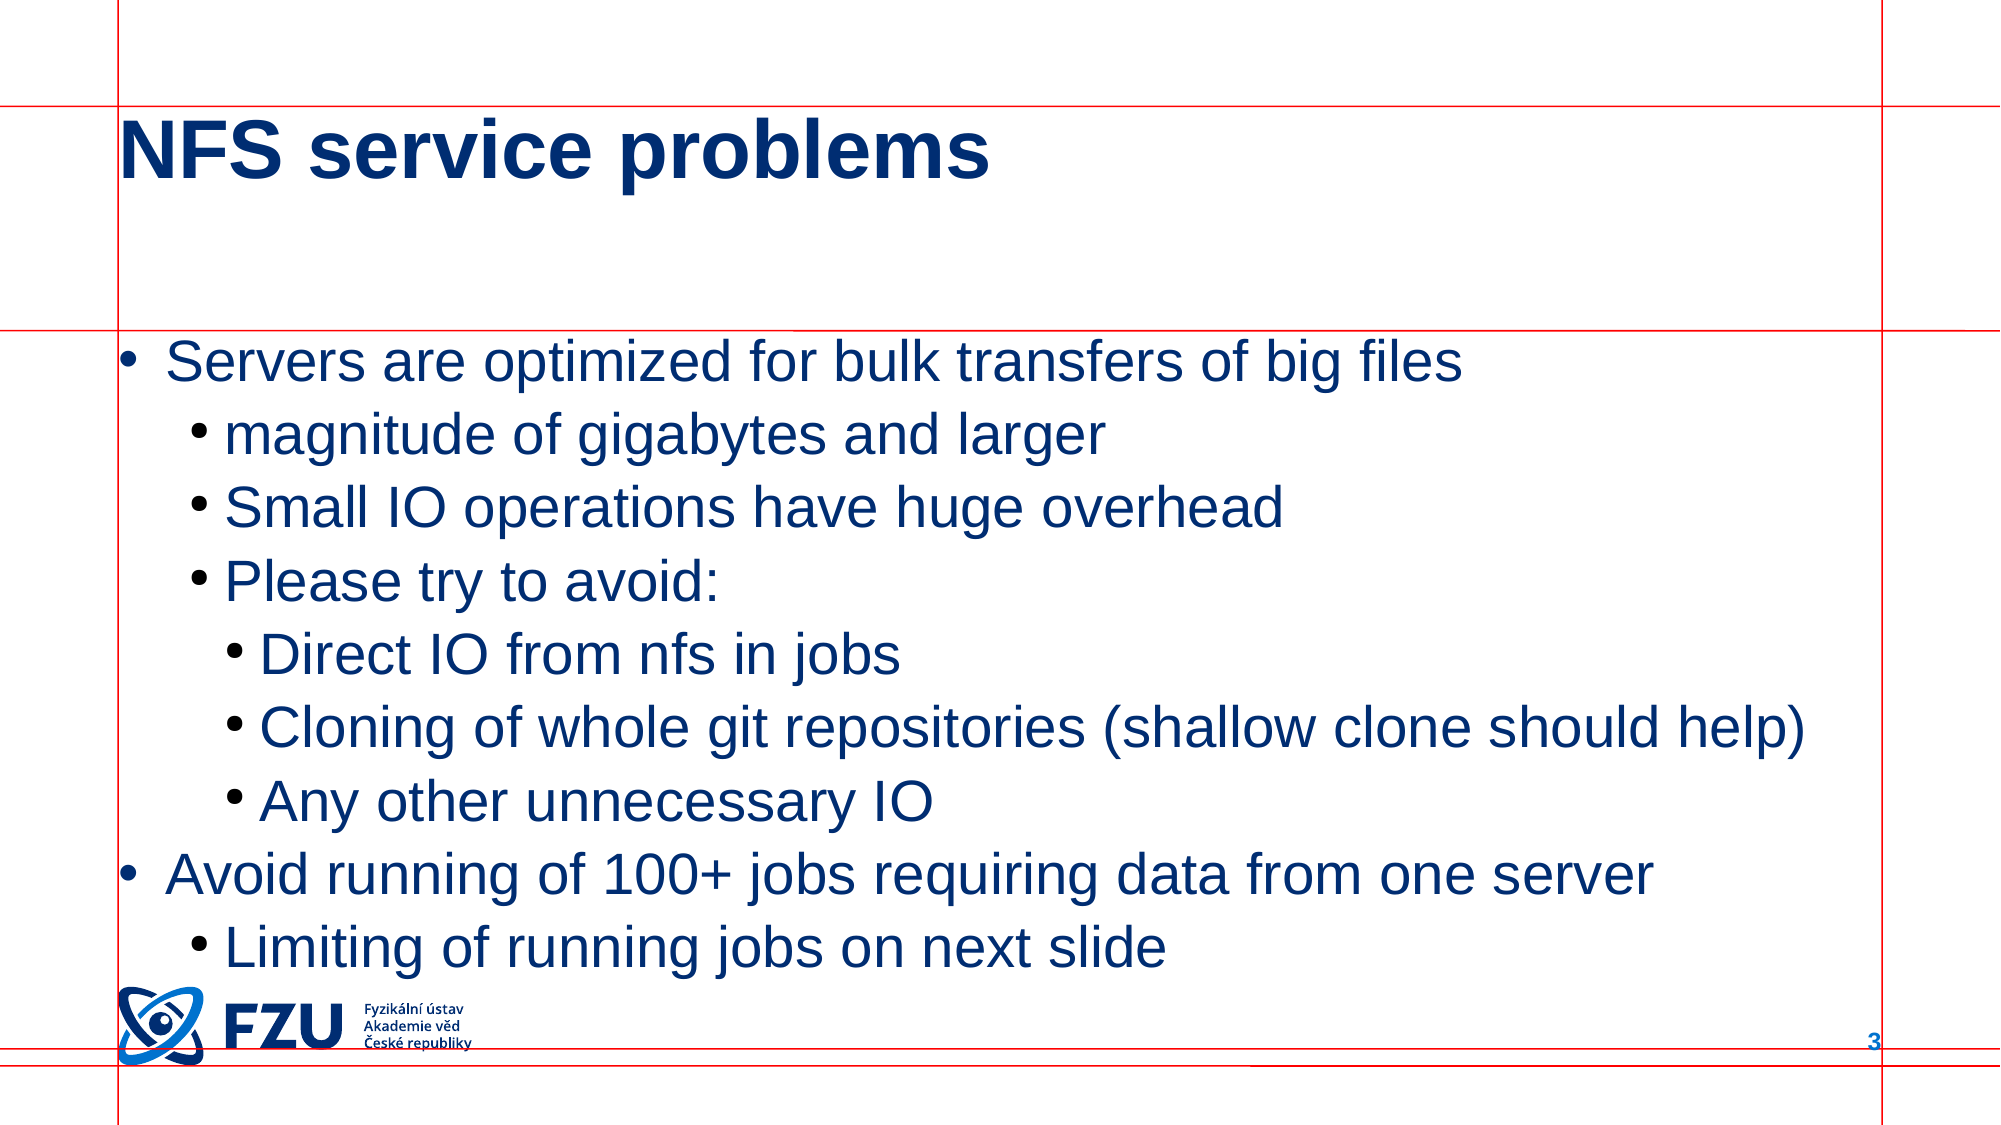

NFS service problems
Servers are optimized for bulk transfers of big files
magnitude of gigabytes and larger
Small IO operations have huge overhead
Please try to avoid:
Direct IO from nfs in jobs
Cloning of whole git repositories (shallow clone should help)
Any other unnecessary IO
Avoid running of 100+ jobs requiring data from one server
Limiting of running jobs on next slide